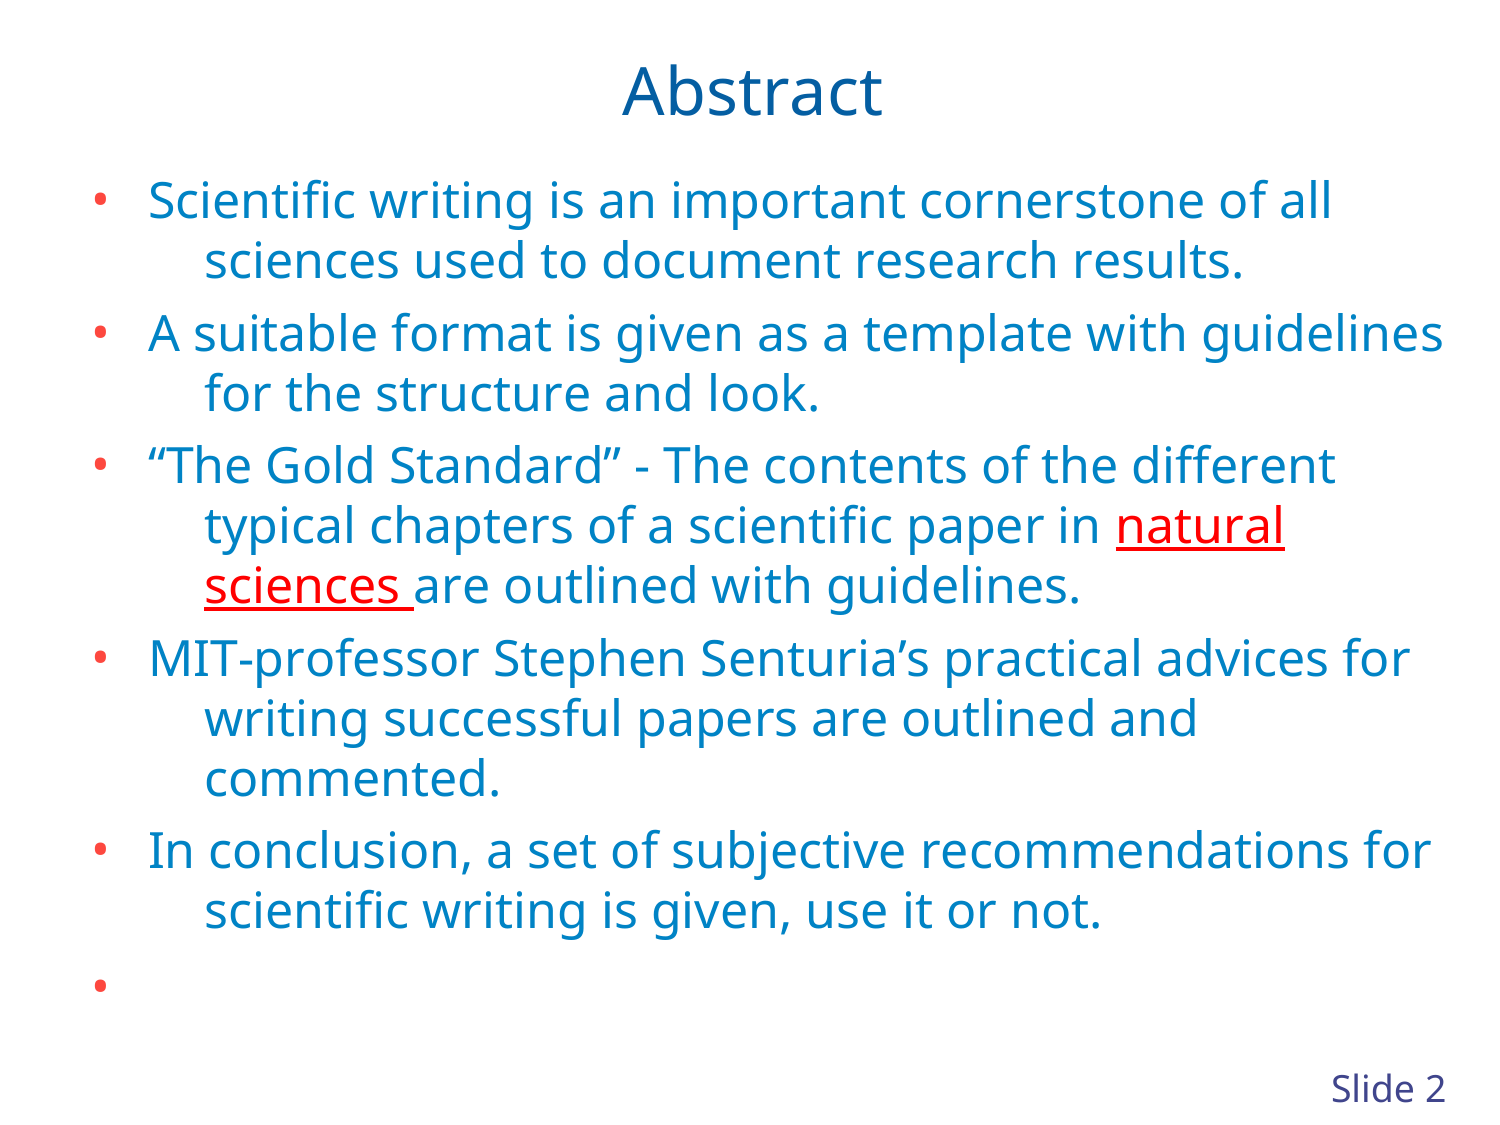

# Abstract
Scientific writing is an important cornerstone of all sciences used to document research results.
A suitable format is given as a template with guidelines for the structure and look.
“The Gold Standard” - The contents of the different typical chapters of a scientific paper in natural sciences are outlined with guidelines.
MIT-professor Stephen Senturia’s practical advices for writing successful papers are outlined and commented.
In conclusion, a set of subjective recommendations for scientific writing is given, use it or not.